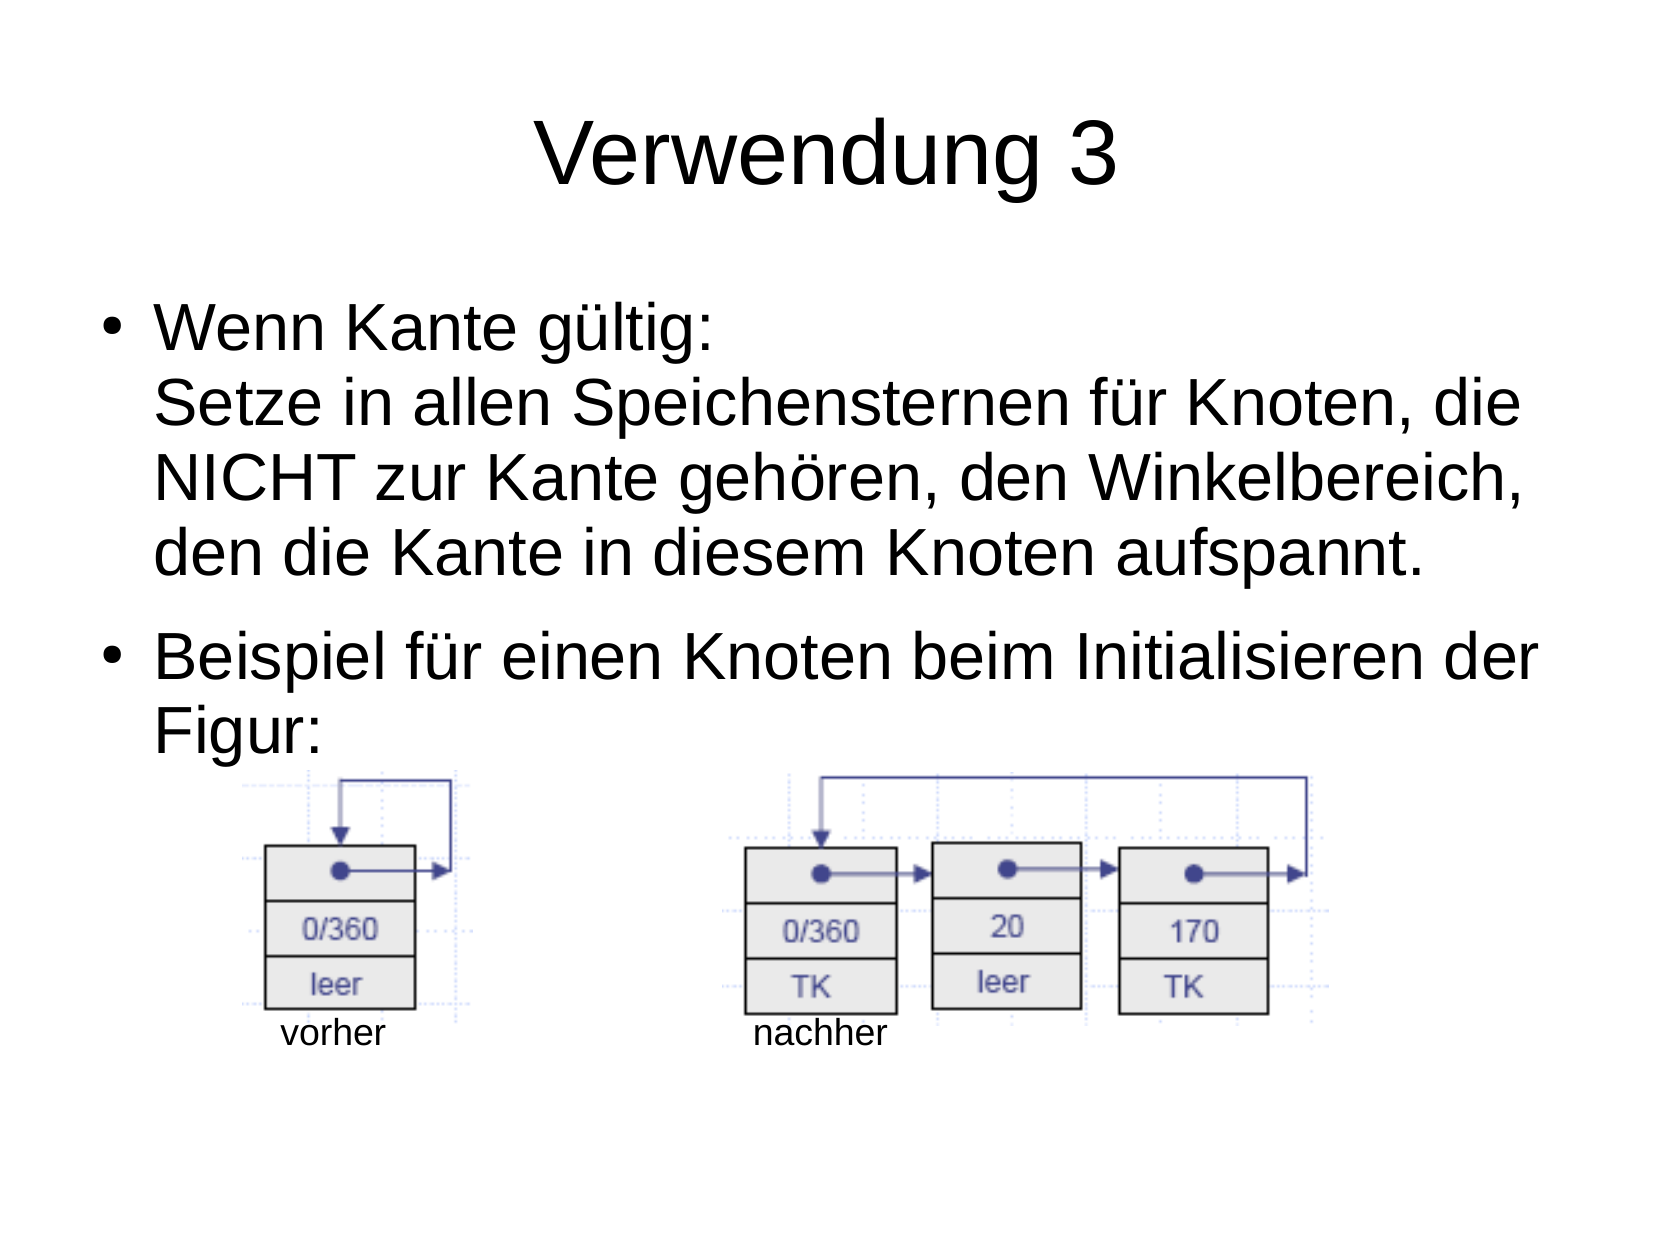

# Verwendung 3
Wenn Kante gültig:
Setze in allen Speichensternen für Knoten, die NICHT zur Kante gehören, den Winkelbereich, den die Kante in diesem Knoten aufspannt.
Beispiel für einen Knoten beim Initialisieren der Figur:
vorher
nachher